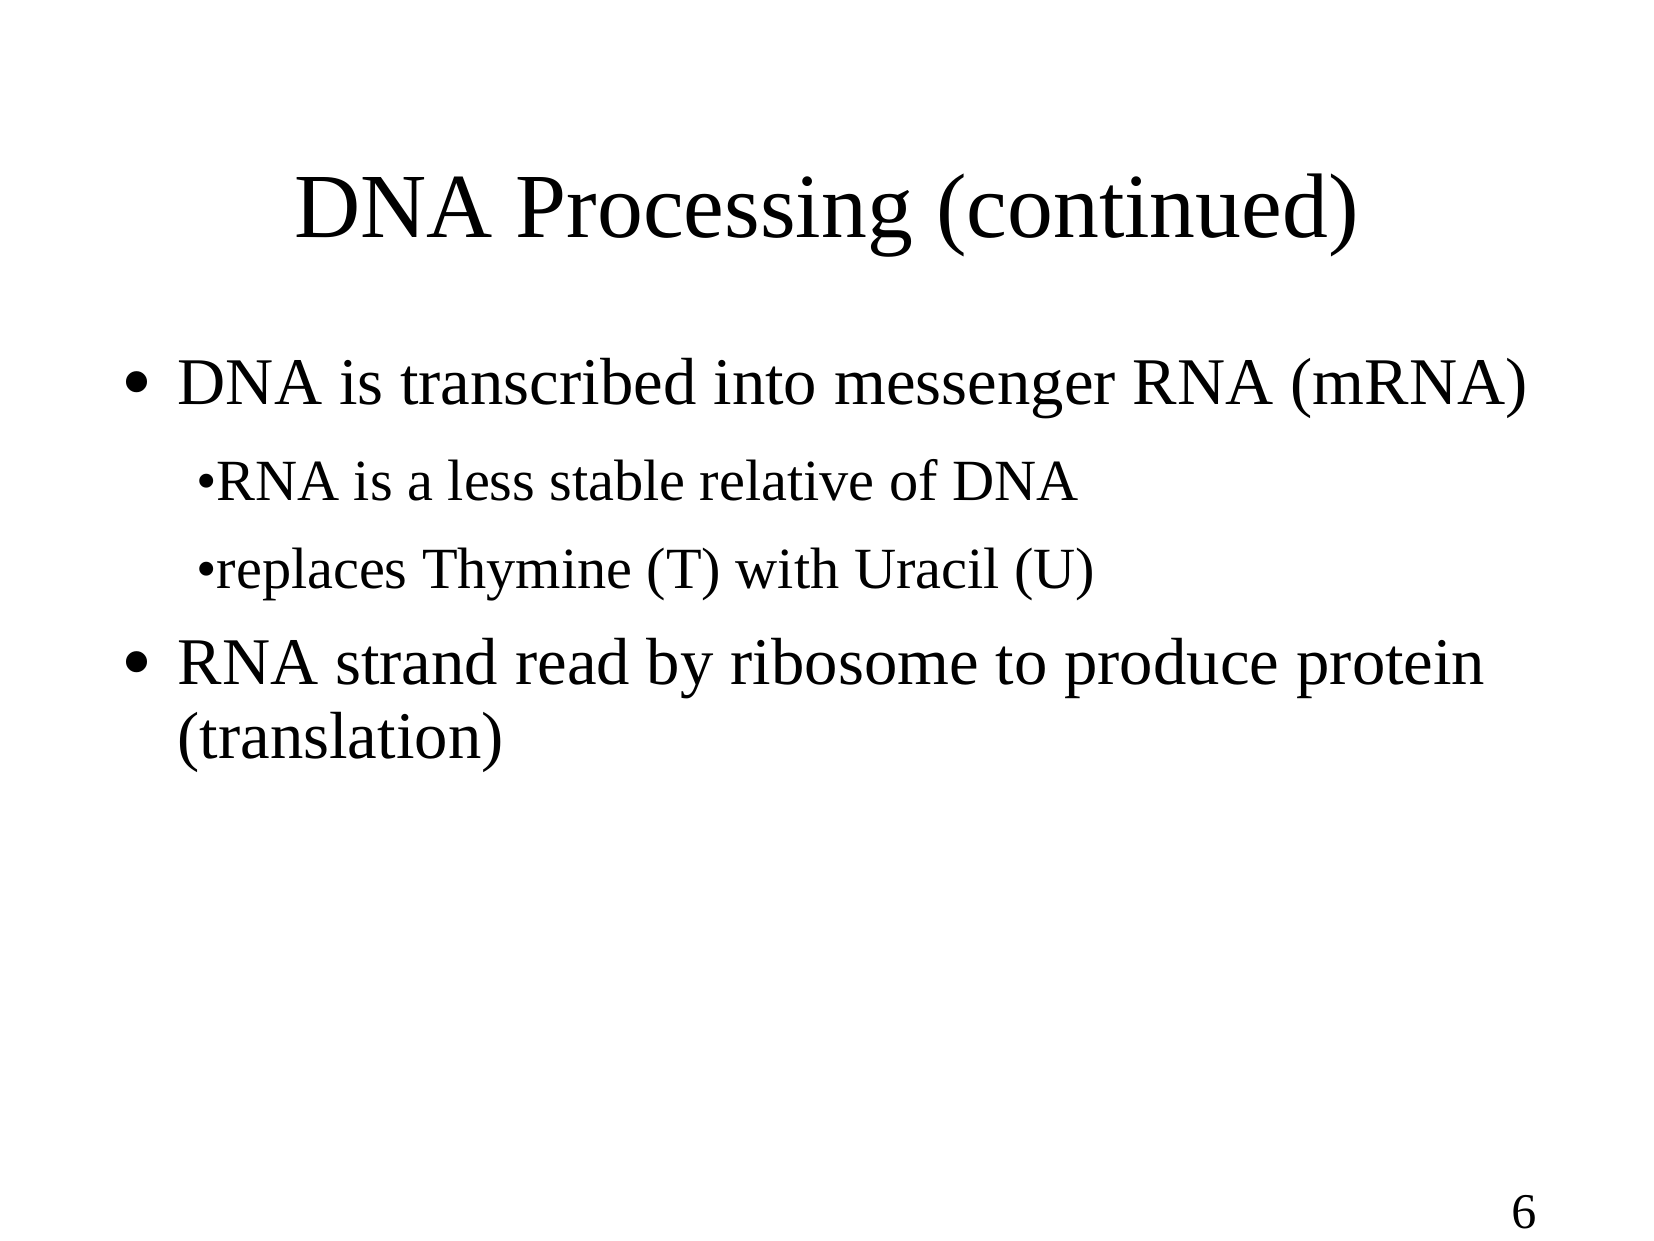

# DNA Processing (continued)
DNA is transcribed into messenger RNA (mRNA)
RNA is a less stable relative of DNA
replaces Thymine (T) with Uracil (U)
RNA strand read by ribosome to produce protein (translation)